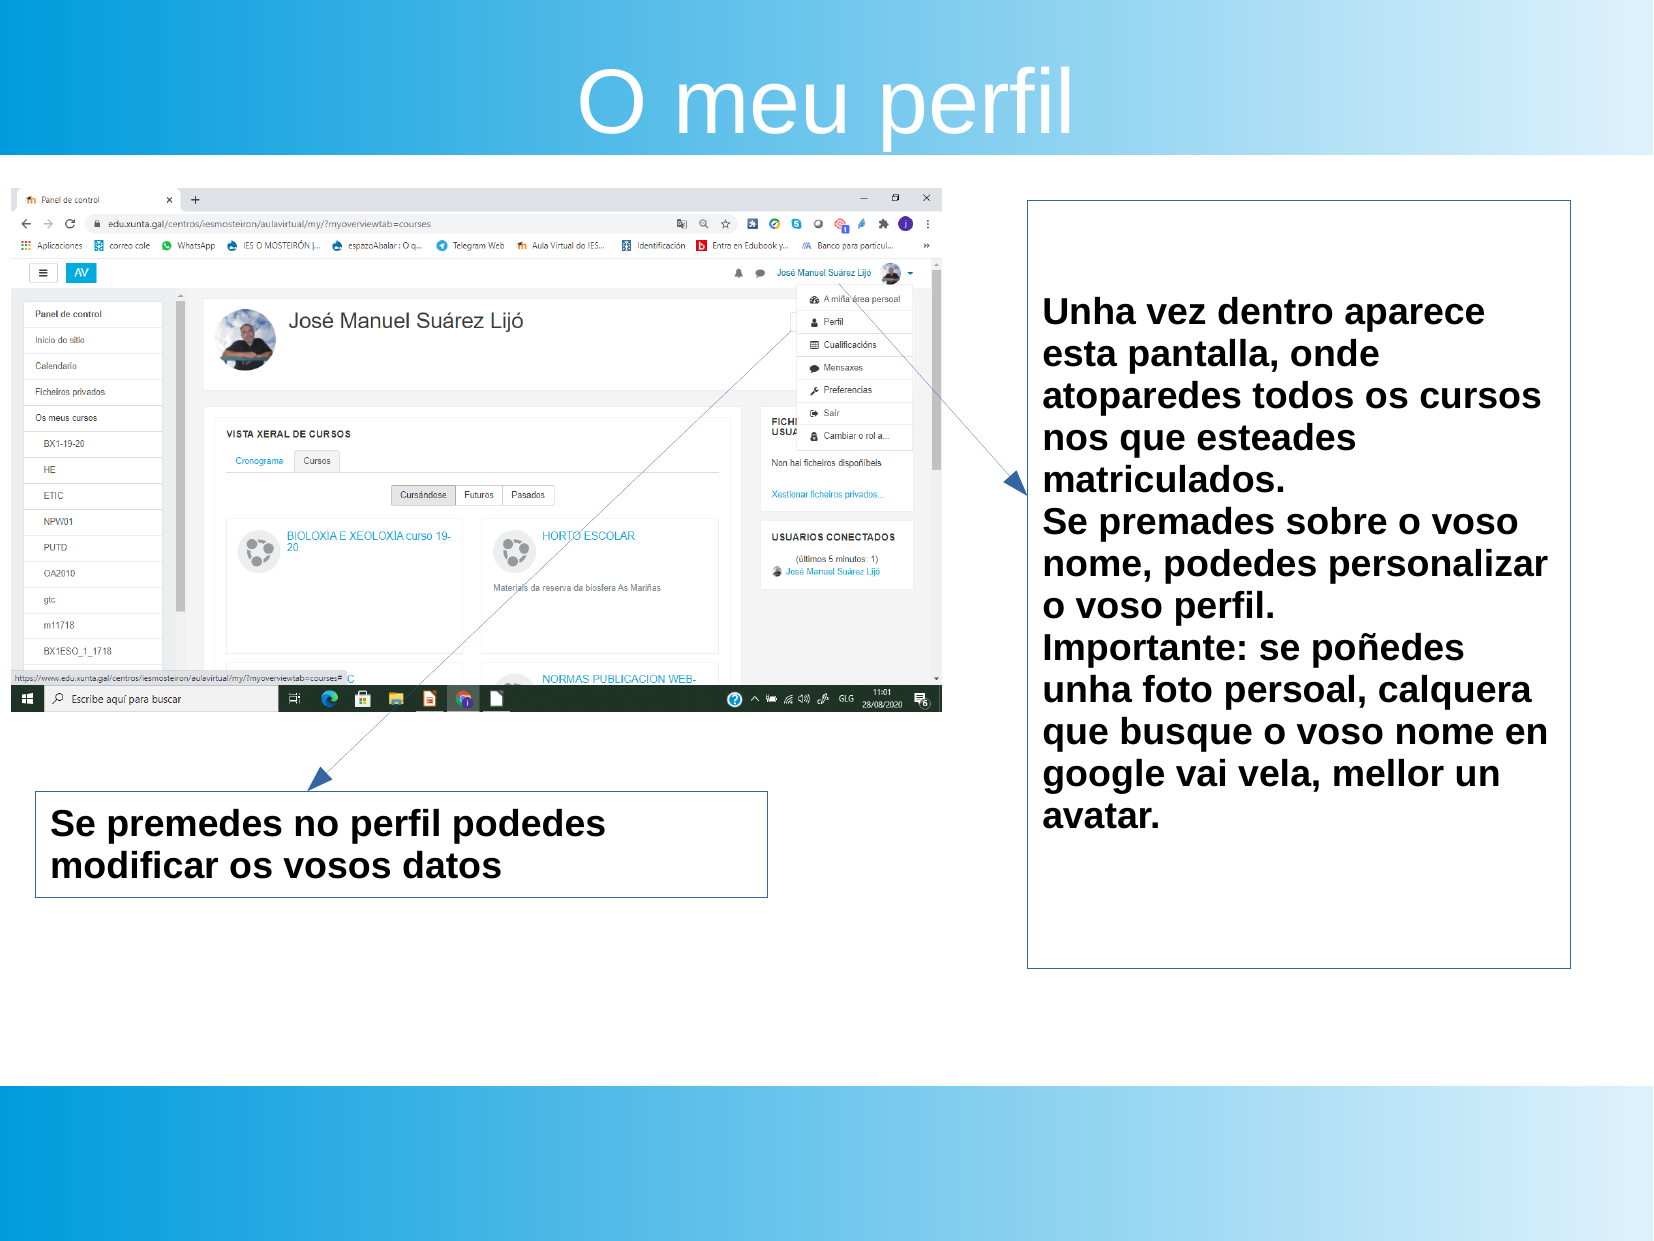

# O meu perfil
Unha vez dentro aparece esta pantalla, onde atoparedes todos os cursos nos que esteades matriculados.
Se premades sobre o voso nome, podedes personalizar o voso perfil.
Importante: se poñedes unha foto persoal, calquera que busque o voso nome en google vai vela, mellor un avatar.
Se premedes no perfil podedes modificar os vosos datos